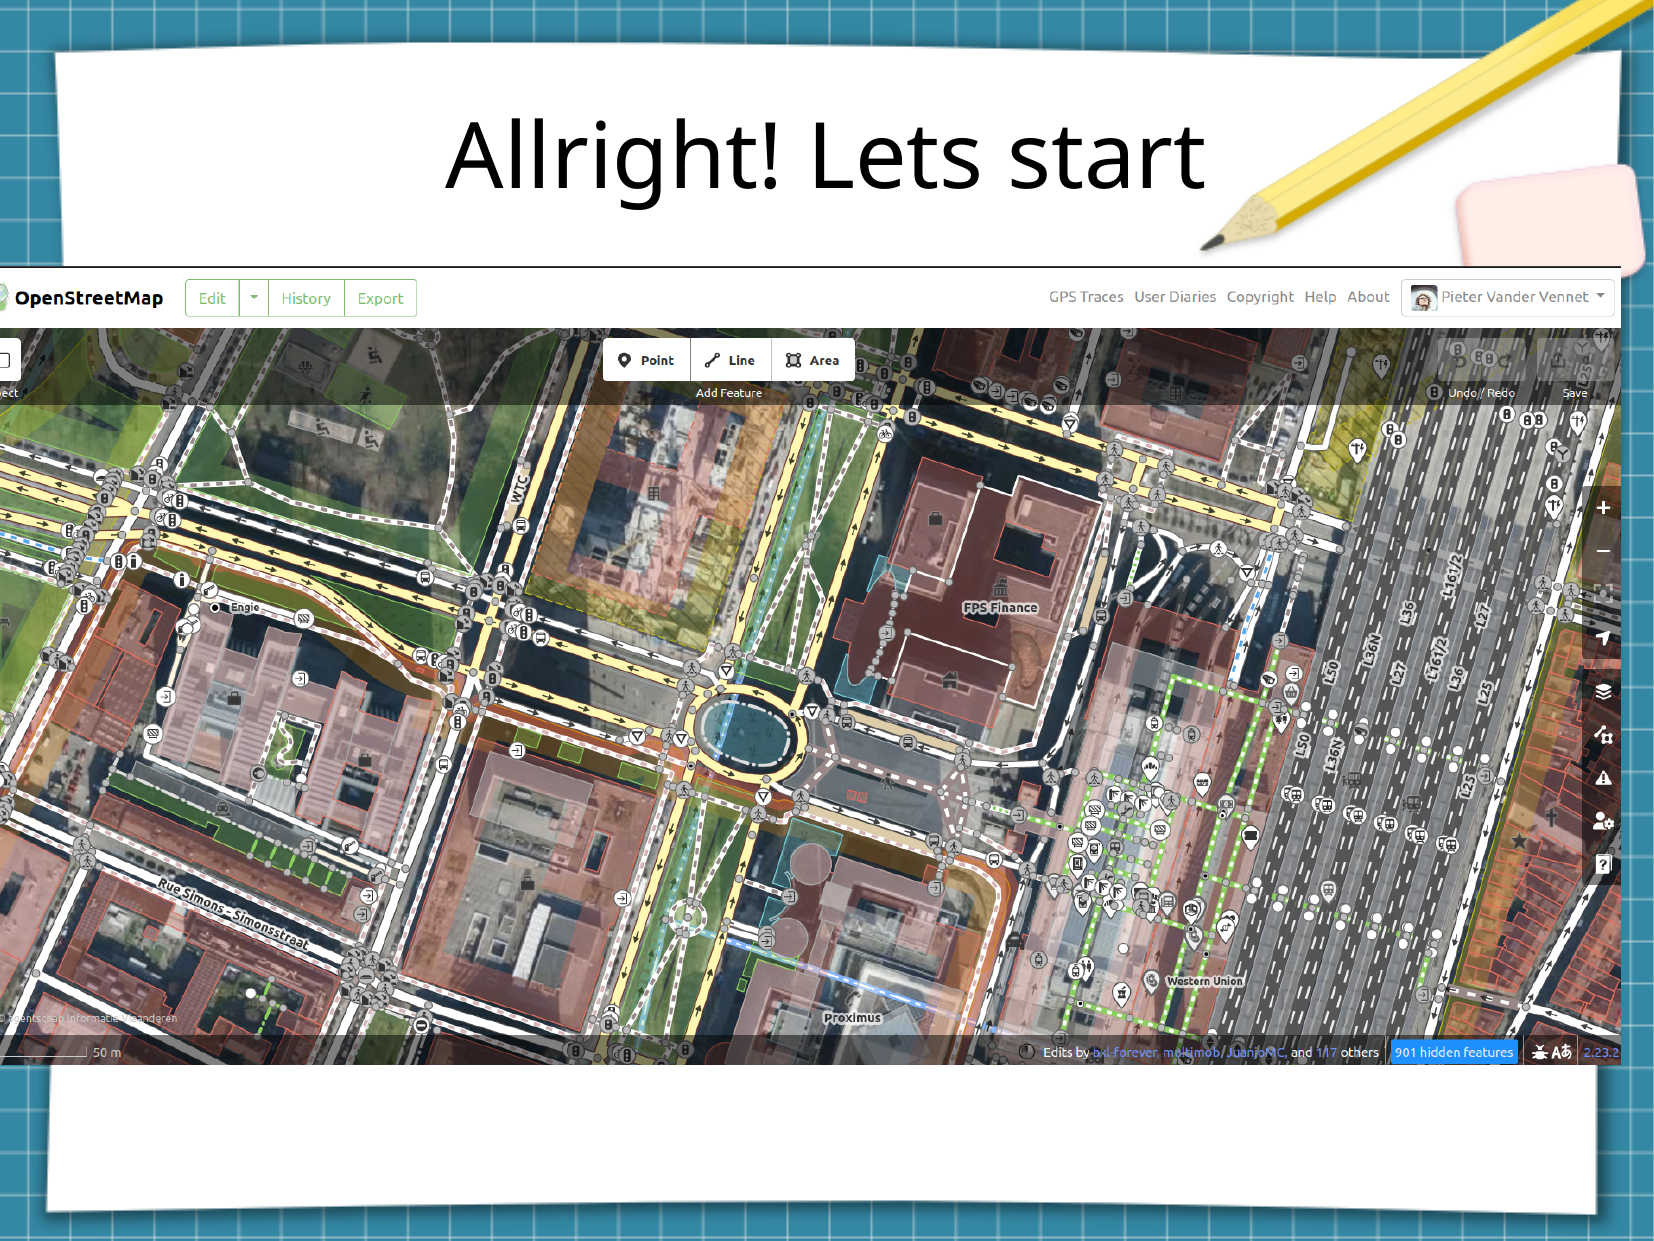

# Allright! Lets start
You can start with learning everything about:
Nodes, ways, relationships, changesets
Vespucci, iD, JOSM, StreetComplete, MapContrib, GoMapp!, MapComplete
Get documentation on the OSM-wiki, mailing lists, fora, disquss and chat, matrix, reddit.com/r/openstreetmap, ...
Reuse the data with overpass, geojson, gpx, WFS, WMFS, slippy tilemaps or vector tiles
Analyse the data using QGIS or ArcGIS
Routeplanning via Anyways.eu, graphopper, SRTM, Mapbox, ...
(Reverse) geocoding via nominatim, photon, MapBox or another service
AR use an app such as OsmAnd, OruxMaps, GoMaps, Organic Maps, Magic Earth, Fietsersbond-app, Slim-naar-antwerpen, fietsrouteplanner.org,
Or go catch some pokemon in an app with an OSM-background